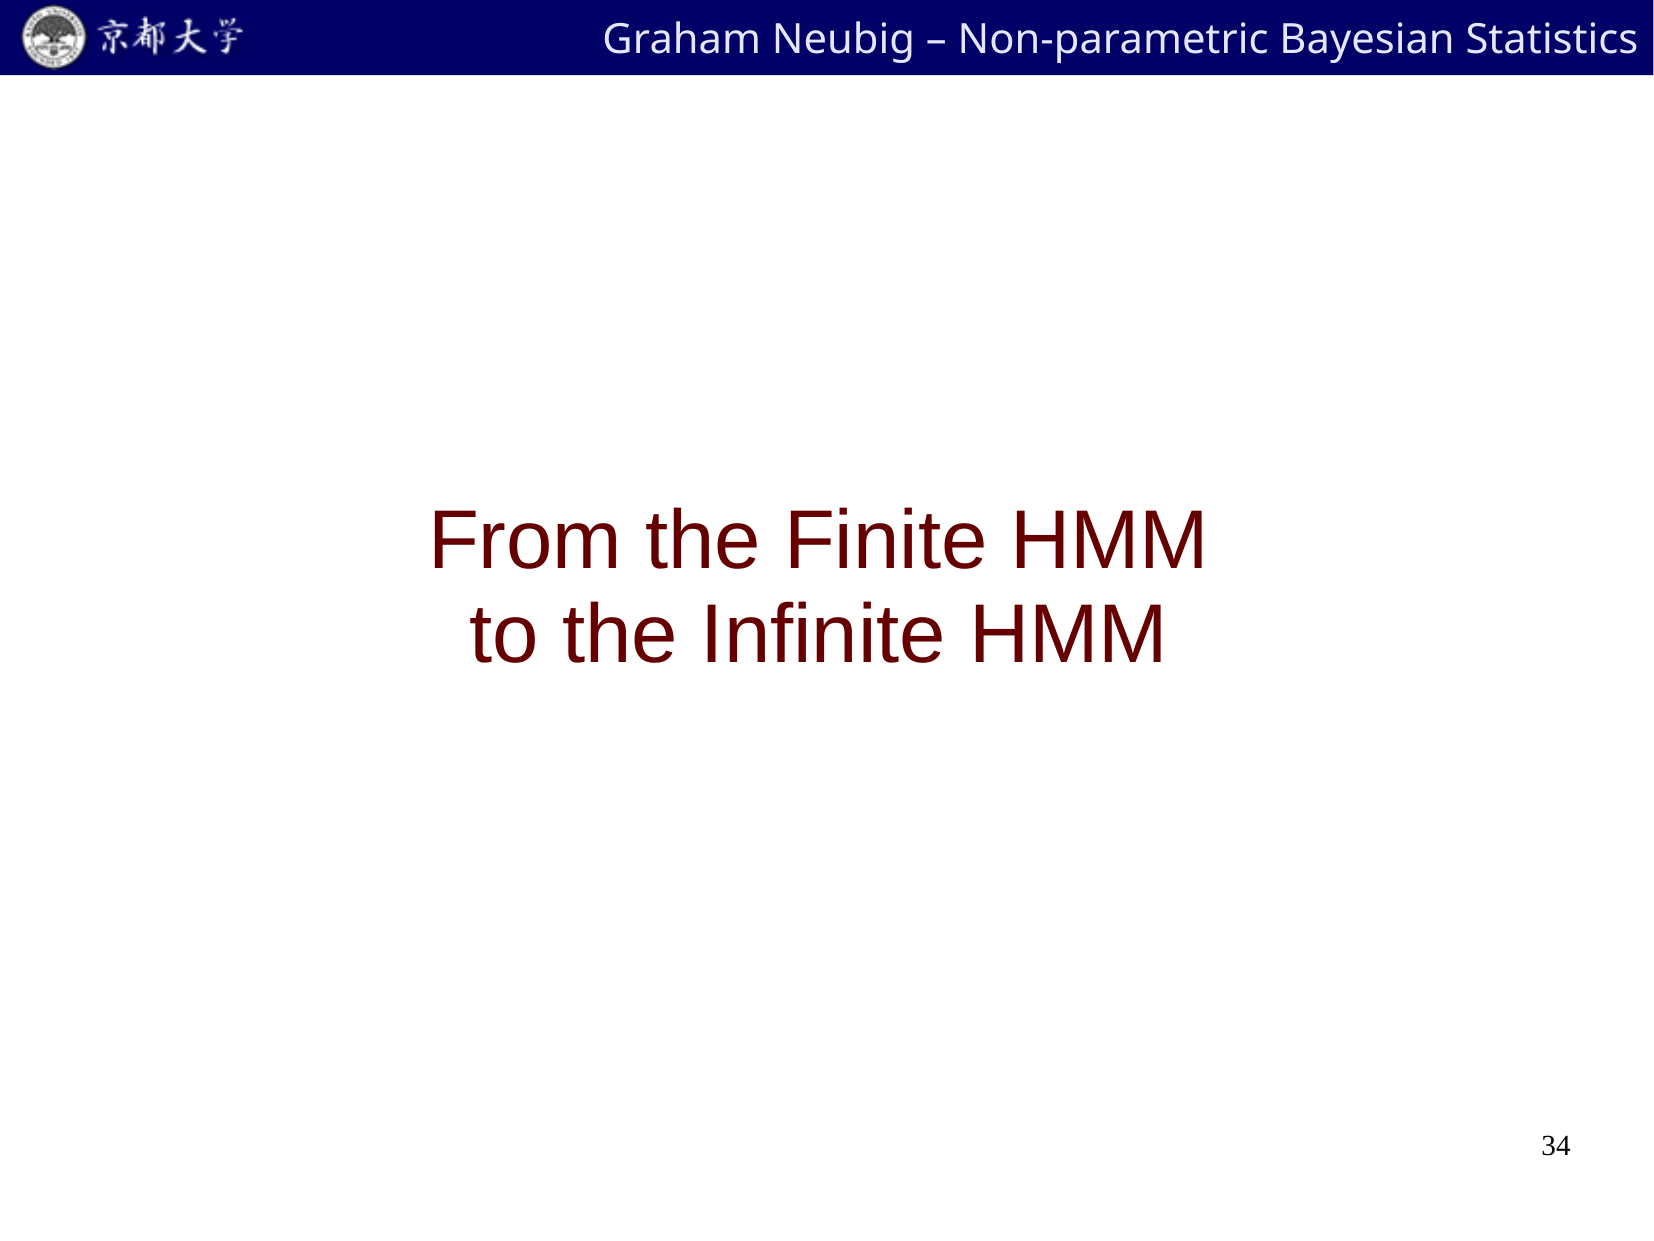

# From the Finite HMM to the Infinite HMM
34